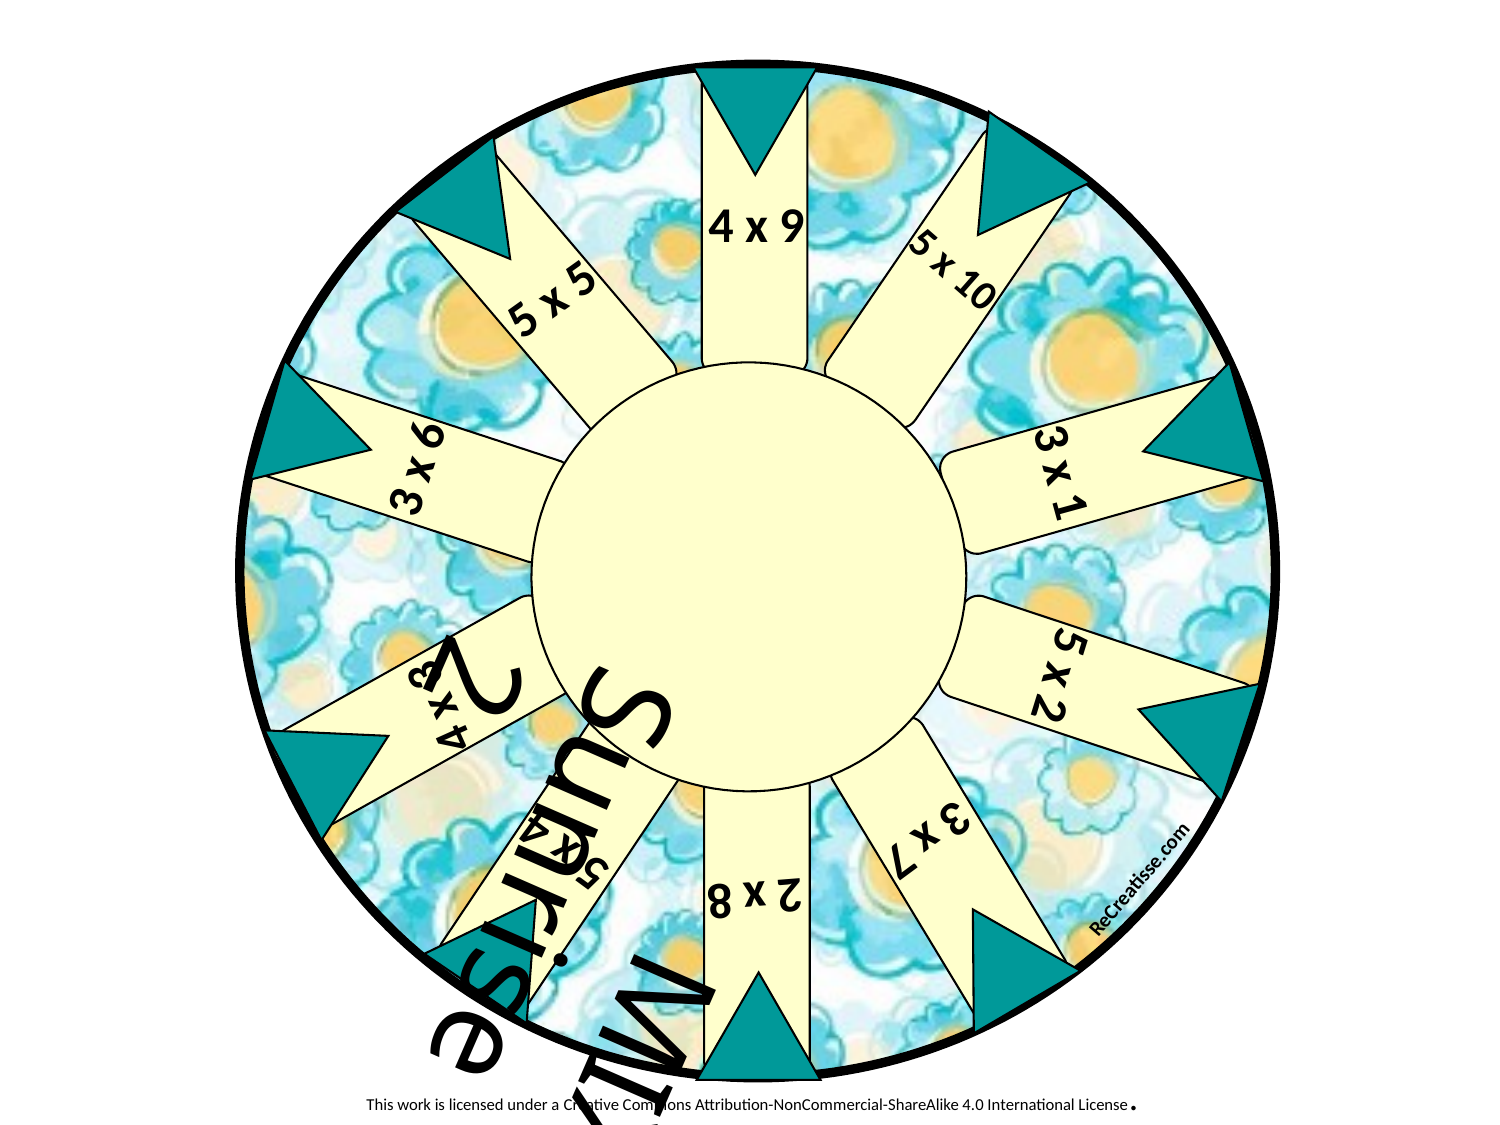

4 x 9
5 x 2
5 x 10
5 x 5
3 x 6
3 x 1
5 x 2
 MIX
Sunrise
 2
4 x 3
3 x 7
5 x 4
ReCreatisse.com
2 x 8
This work is licensed under a Creative Commons Attribution-NonCommercial-ShareAlike 4.0 International License.